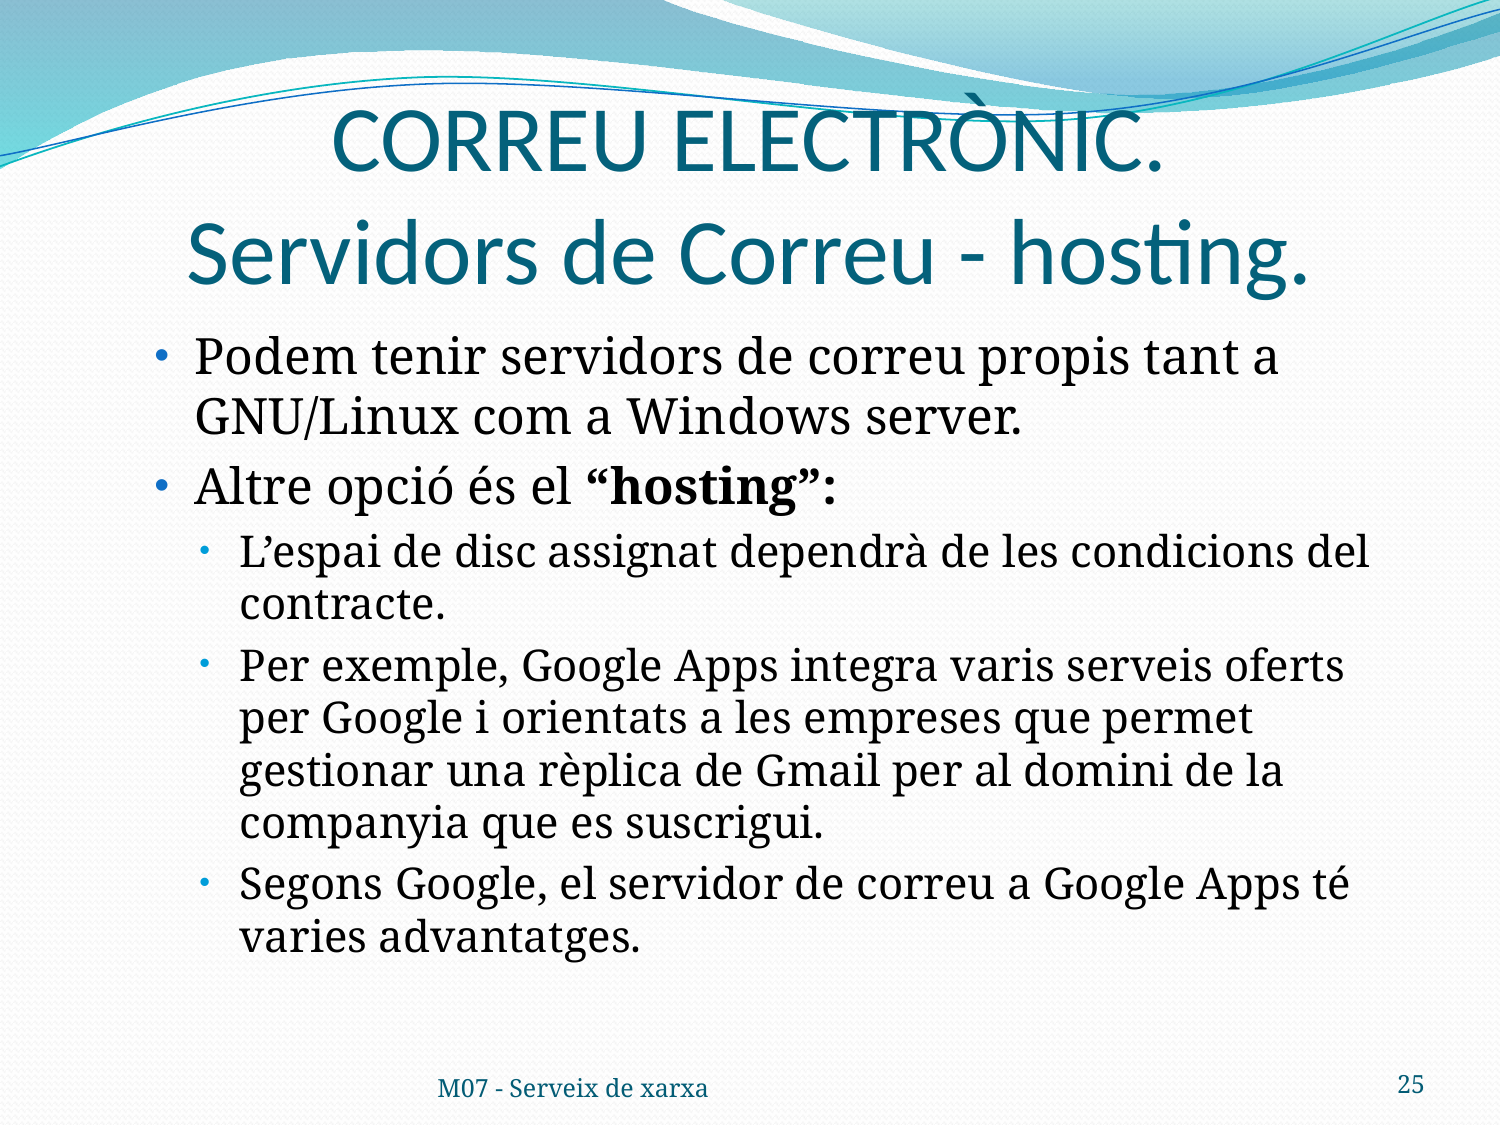

# CORREU ELECTRÒNIC. Servidors de Correu - hosting.
Podem tenir servidors de correu propis tant a GNU/Linux com a Windows server.
Altre opció és el “hosting”:
L’espai de disc assignat dependrà de les condicions del contracte.
Per exemple, Google Apps integra varis serveis oferts per Google i orientats a les empreses que permet gestionar una rèplica de Gmail per al domini de la companyia que es suscrigui.
Segons Google, el servidor de correu a Google Apps té varies advantatges.
M07 - Serveix de xarxa